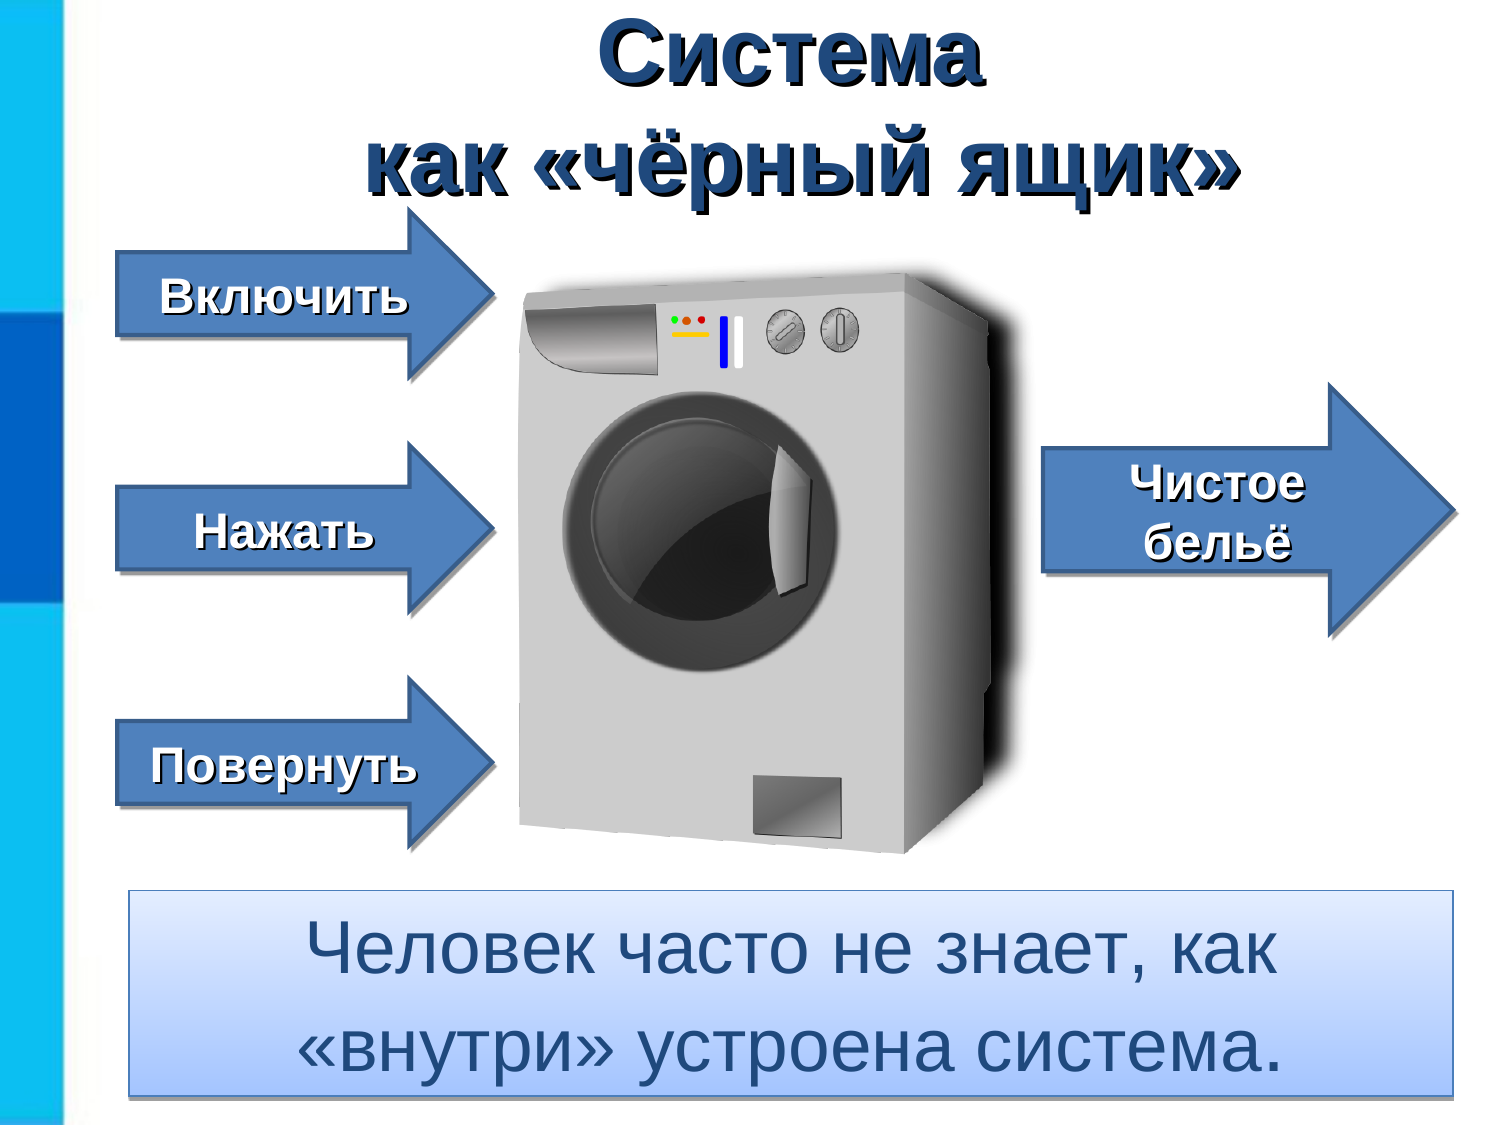

# Система как «чёрный ящик»
Включить
Чистое бельё
Нажать
Повернуть
Человек часто не знает, как «внутри» устроена система.